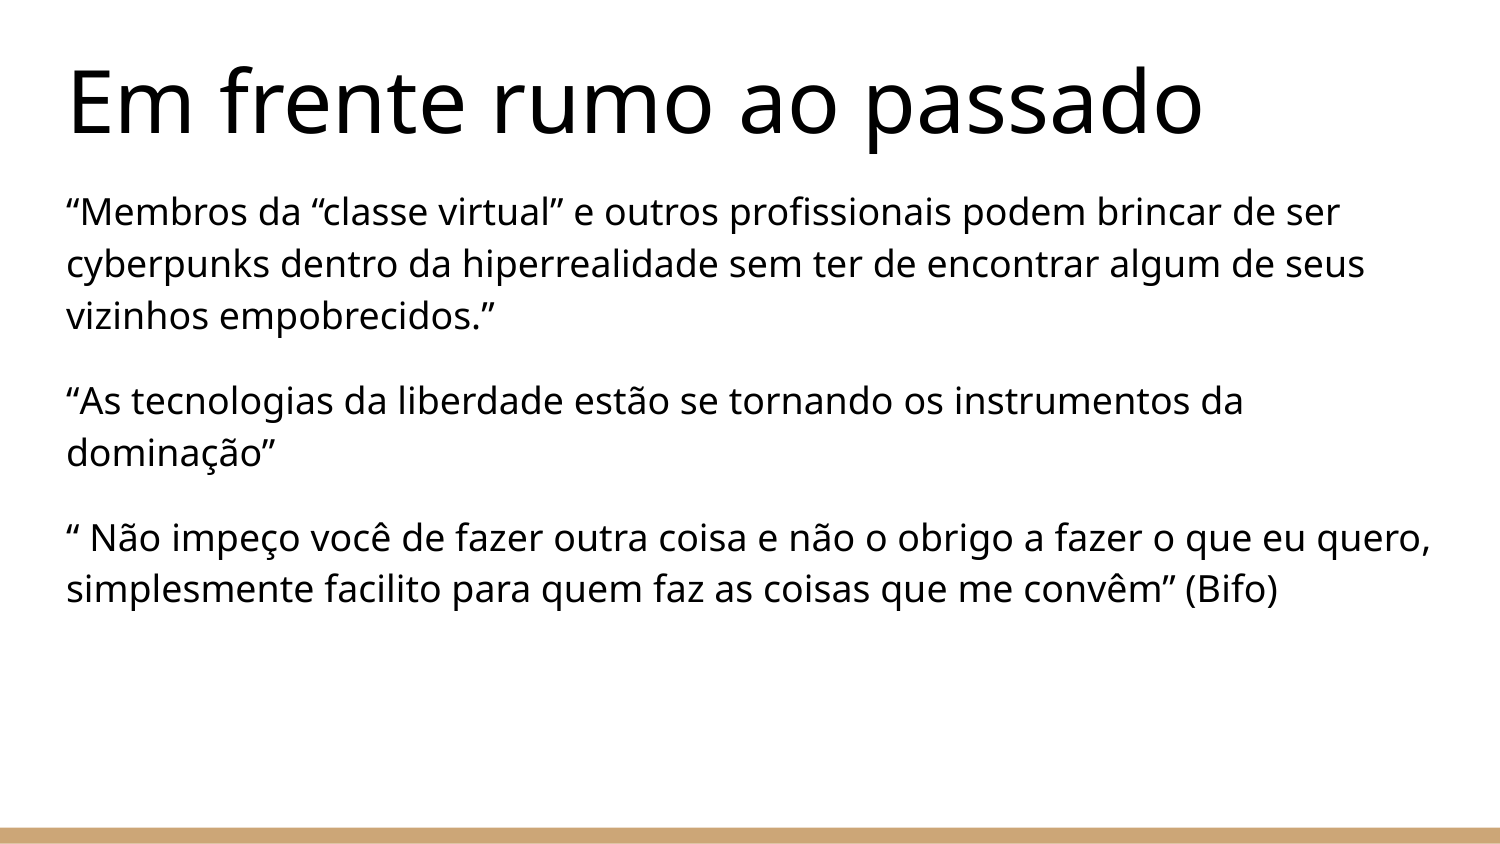

# Em frente rumo ao passado
“Membros da “classe virtual” e outros profissionais podem brincar de ser cyberpunks dentro da hiperrealidade sem ter de encontrar algum de seus vizinhos empobrecidos.”
“As tecnologias da liberdade estão se tornando os instrumentos da dominação”
“ Não impeço você de fazer outra coisa e não o obrigo a fazer o que eu quero, simplesmente facilito para quem faz as coisas que me convêm” (Bifo)